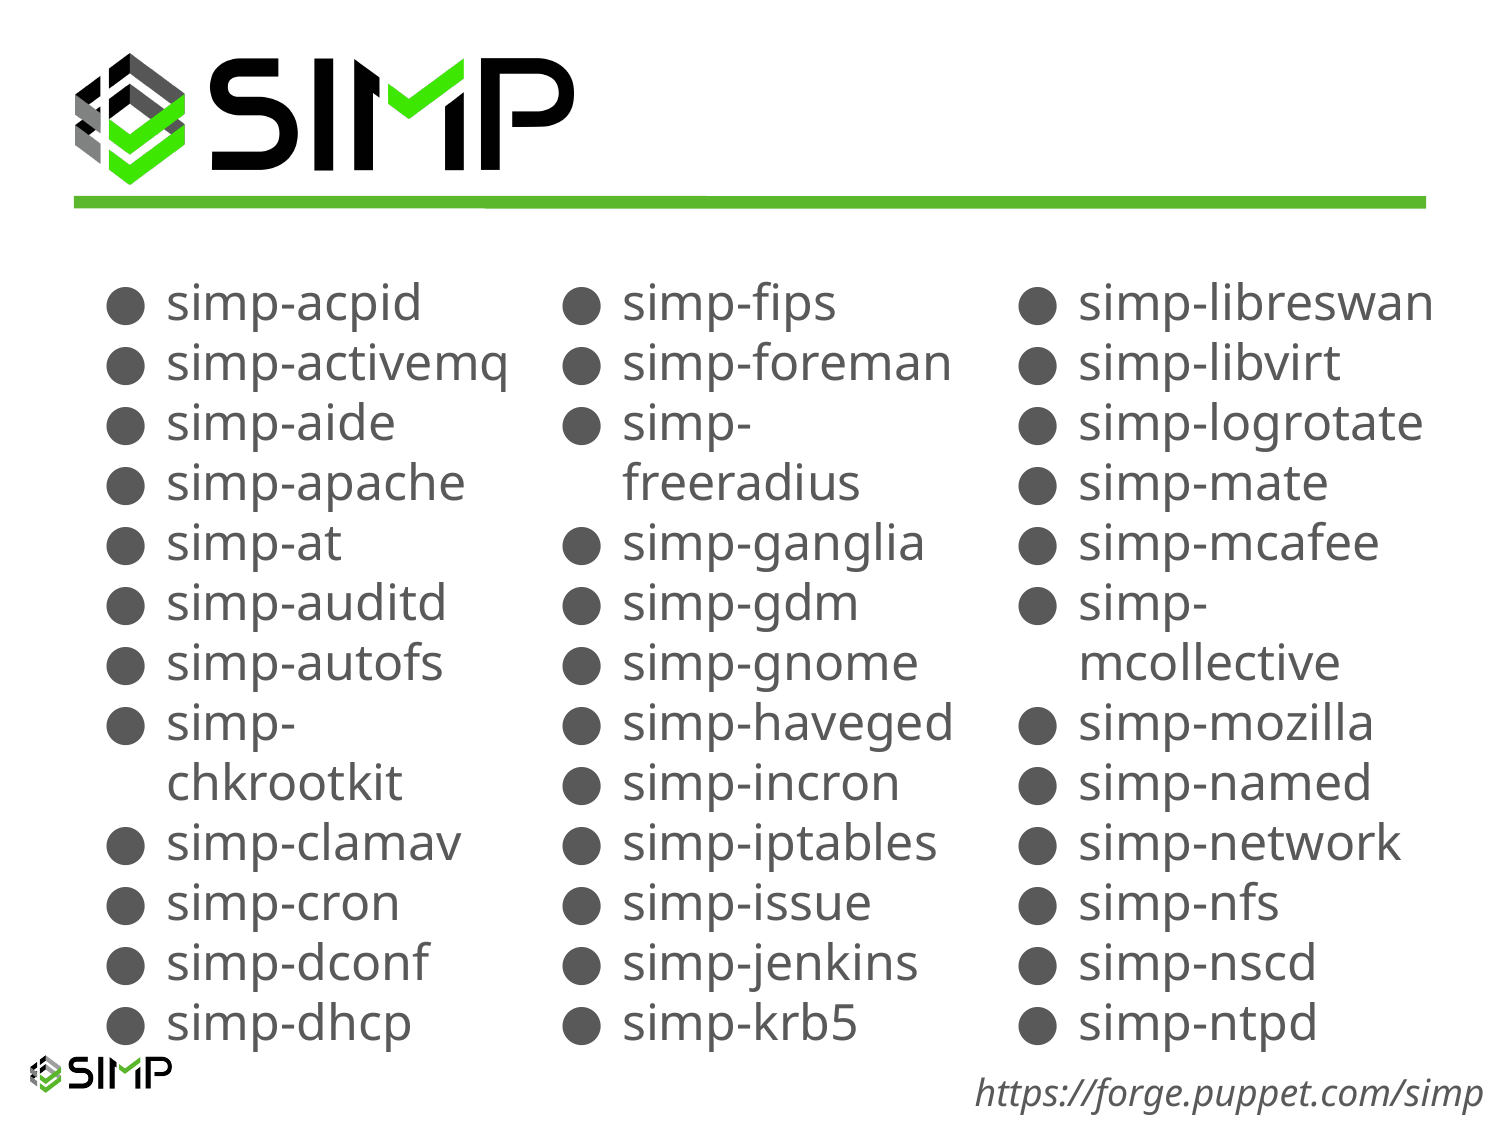

simp-acpid
simp-activemq
simp-aide
simp-apache
simp-at
simp-auditd
simp-autofs
simp-chkrootkit
simp-clamav
simp-cron
simp-dconf
simp-dhcp
simp-fips
simp-foreman
simp-freeradius
simp-ganglia
simp-gdm
simp-gnome
simp-haveged
simp-incron
simp-iptables
simp-issue
simp-jenkins
simp-krb5
simp-libreswan
simp-libvirt
simp-logrotate
simp-mate
simp-mcafee
simp-mcollective
simp-mozilla
simp-named
simp-network
simp-nfs
simp-nscd
simp-ntpd
# https://forge.puppet.com/simp